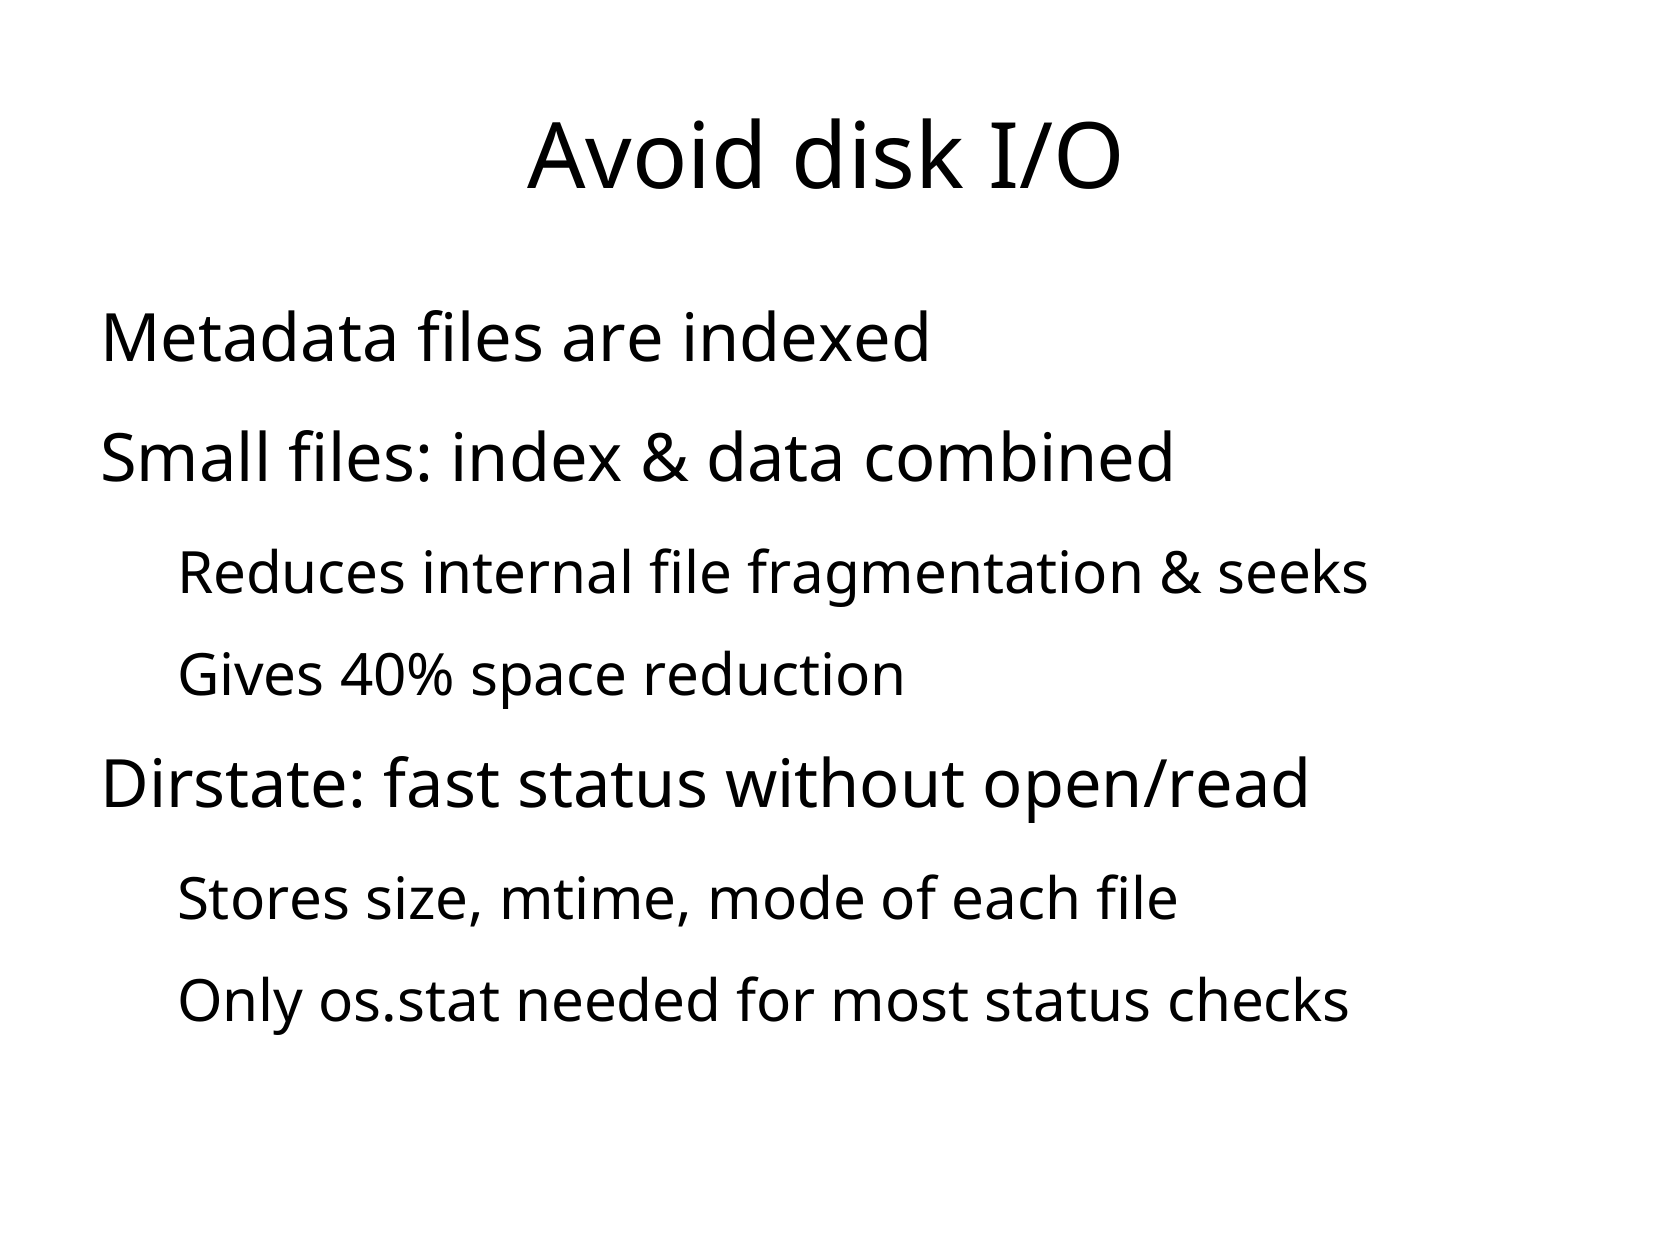

# Avoid disk I/O
Metadata files are indexed
Small files: index & data combined
Reduces internal file fragmentation & seeks
Gives 40% space reduction
Dirstate: fast status without open/read
Stores size, mtime, mode of each file
Only os.stat needed for most status checks